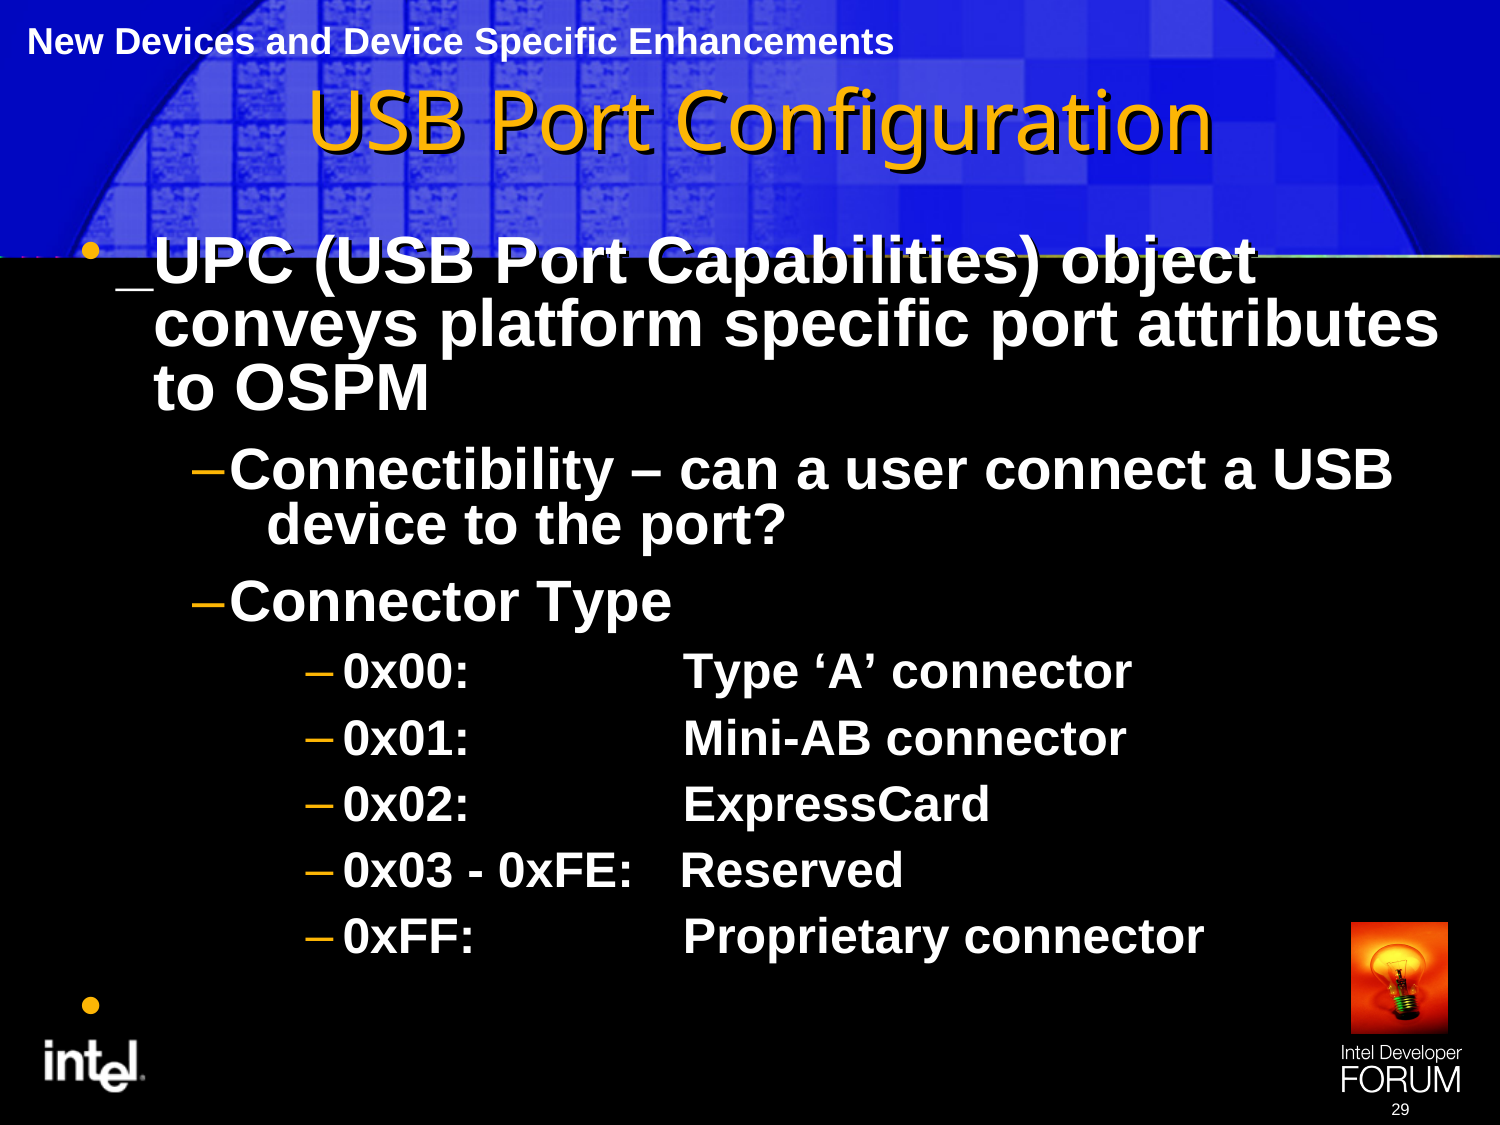

New Devices and Device Specific Enhancements
# USB Port Configuration
_UPC (USB Port Capabilities) object conveys platform specific port attributes to OSPM
Connectibility – can a user connect a USB device to the port?
Connector Type
0x00: 	 Type ‘A’ connector
0x01: 	 Mini-AB connector
0x02: 	 ExpressCard
0x03 - 0xFE:	Reserved
0xFF:	 Proprietary connector